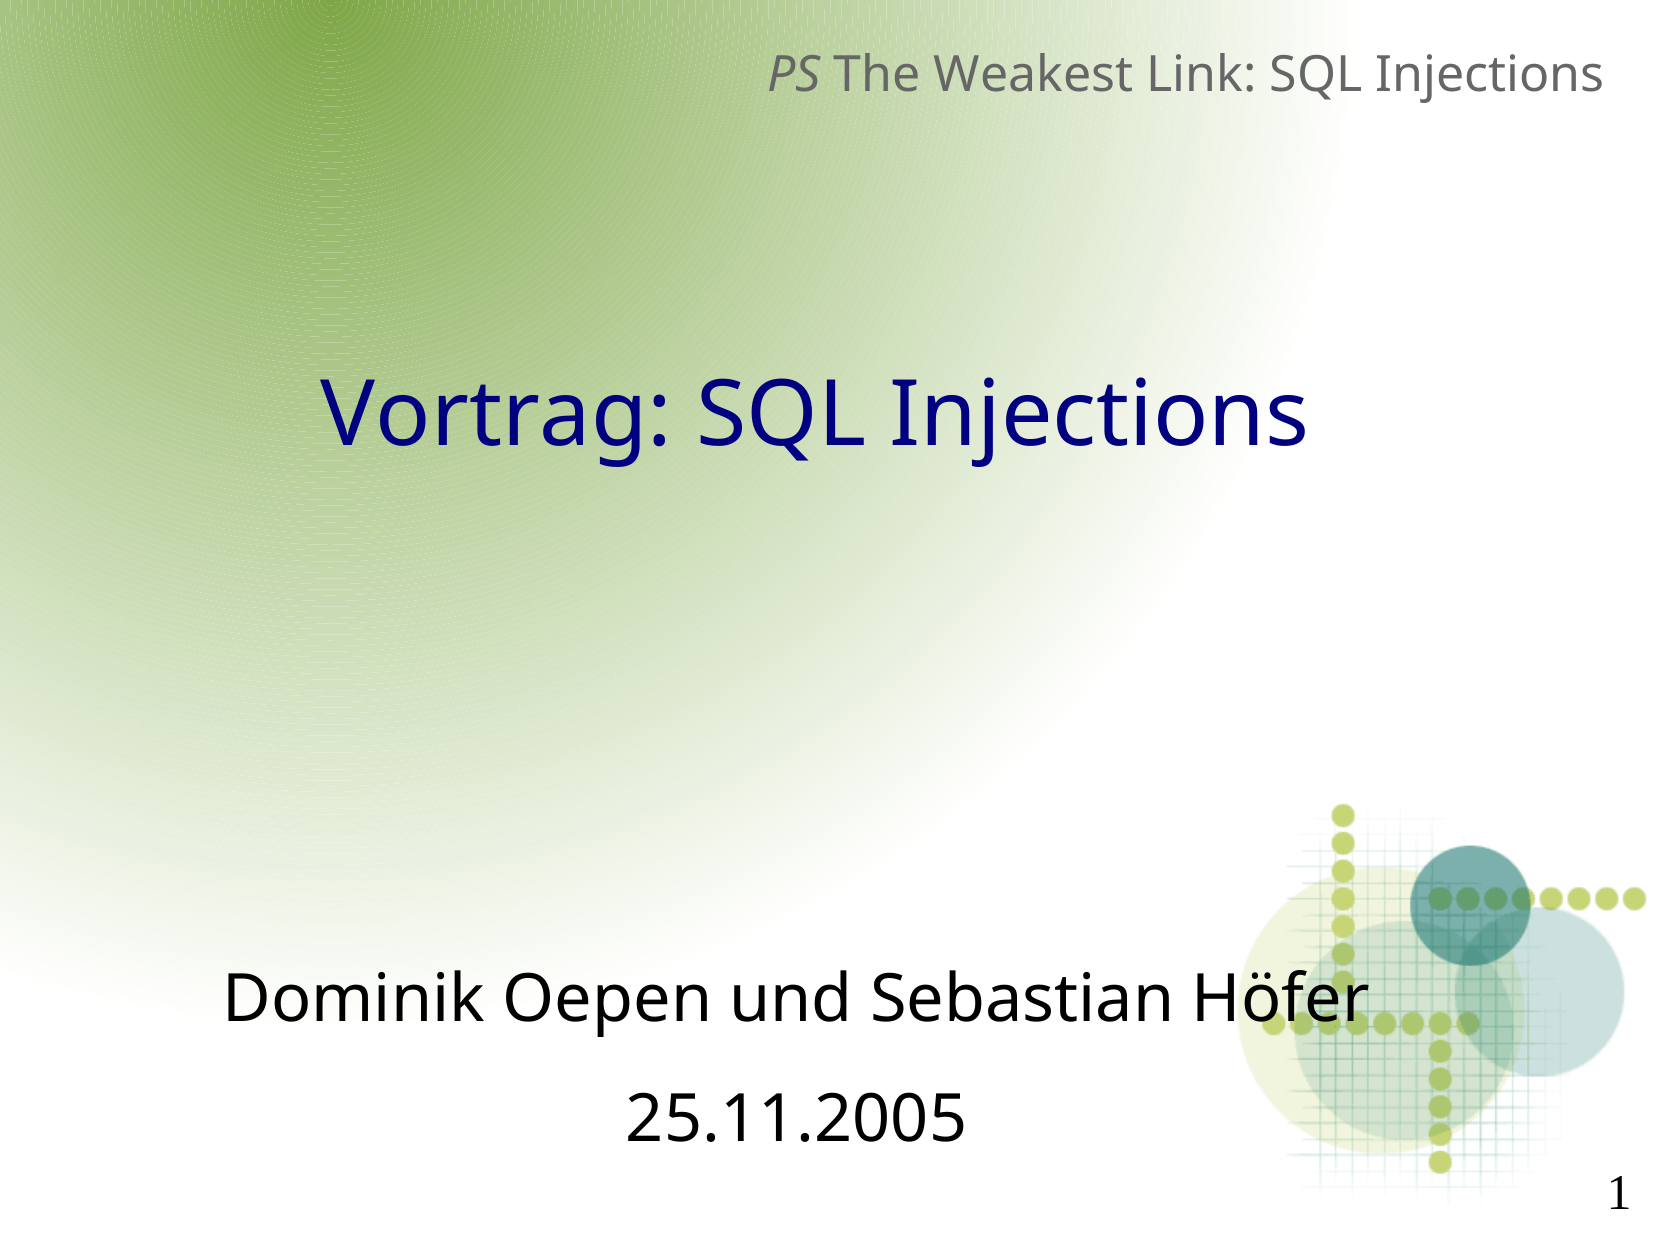

# Vortrag: SQL Injections
Dominik Oepen und Sebastian Höfer
25.11.2005